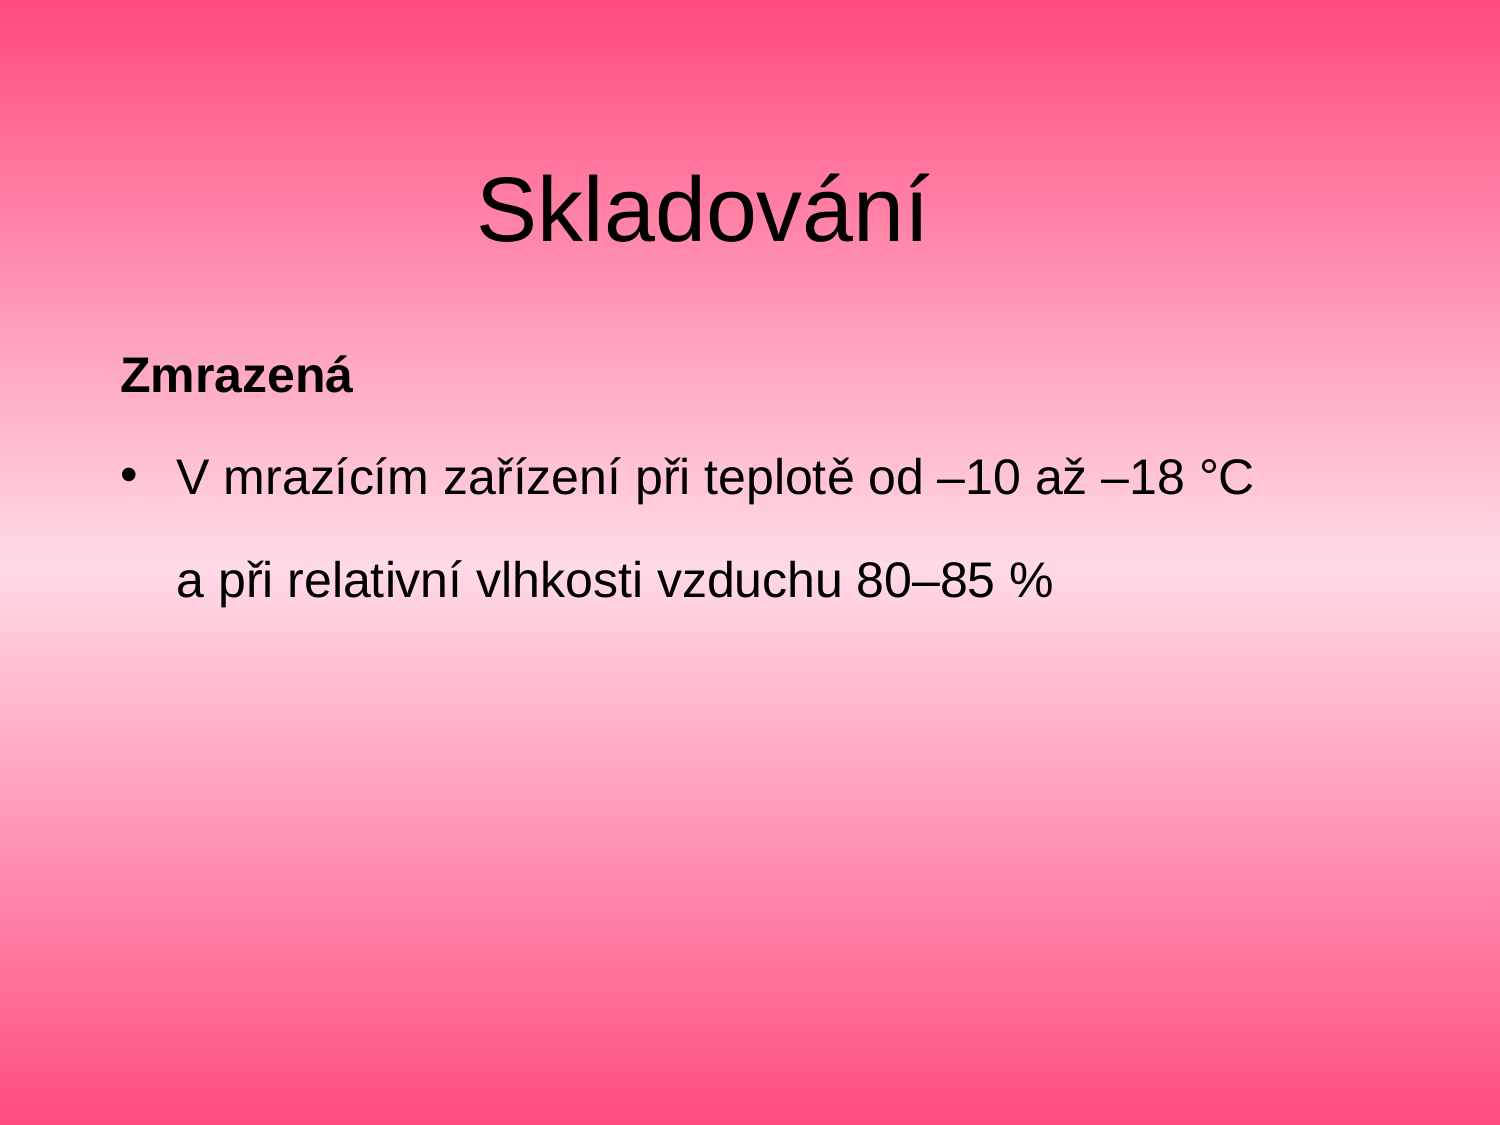

# Skladování
Zmrazená
V mrazícím zařízení při teplotě od –10 až –18 °C
	a při relativní vlhkosti vzduchu 80–85 %